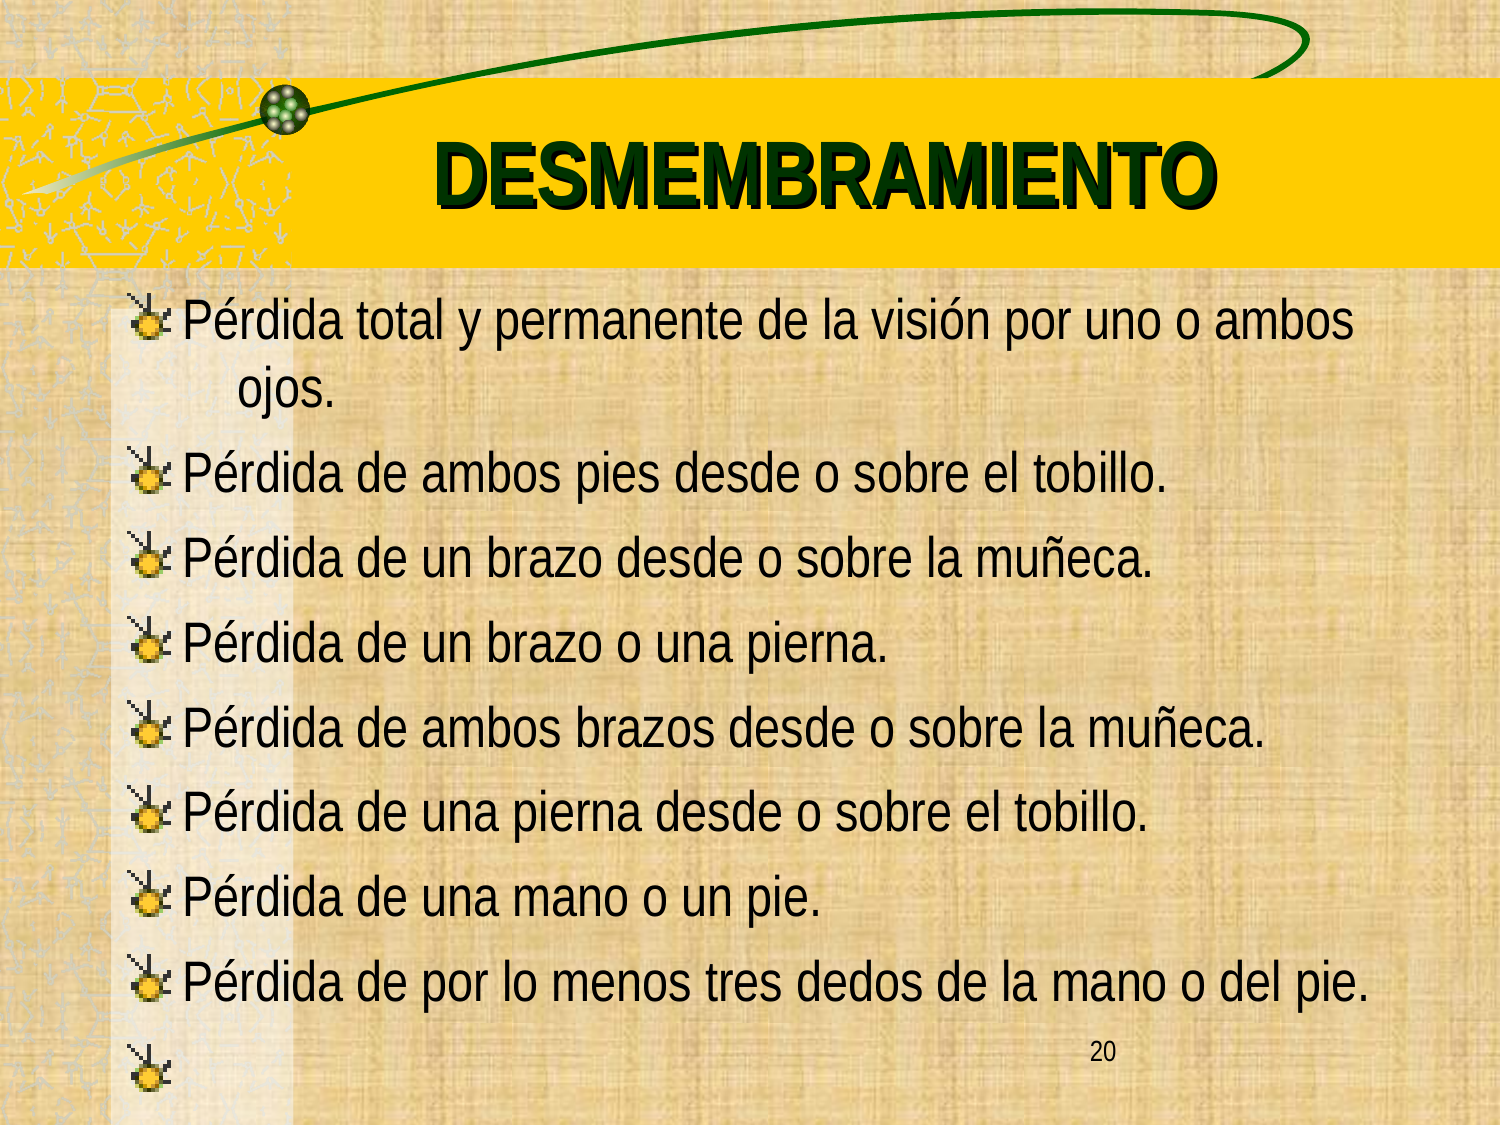

# DESMEMBRAMIENTO
Pérdida total y permanente de la visión por uno o ambos ojos.
Pérdida de ambos pies desde o sobre el tobillo.
Pérdida de un brazo desde o sobre la muñeca.
Pérdida de un brazo o una pierna.
Pérdida de ambos brazos desde o sobre la muñeca.
Pérdida de una pierna desde o sobre el tobillo.
Pérdida de una mano o un pie.
Pérdida de por lo menos tres dedos de la mano o del pie.